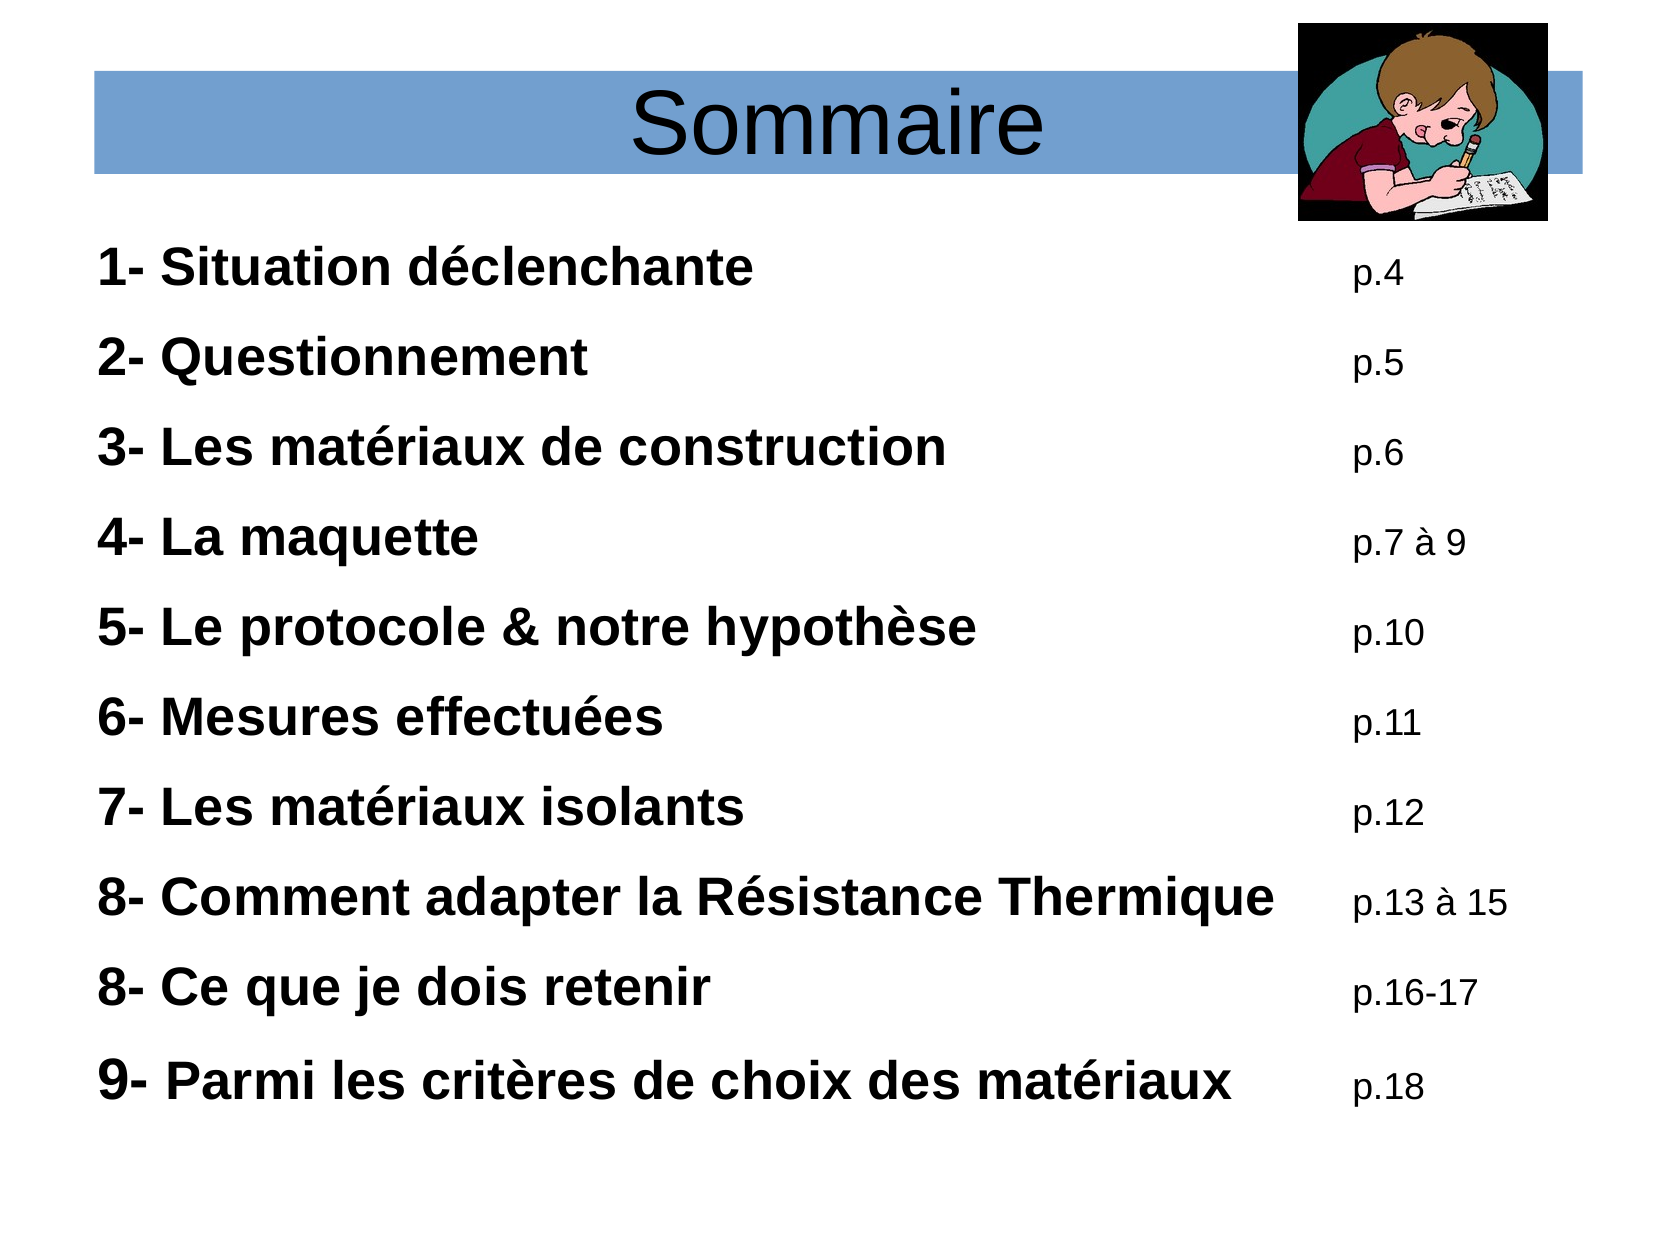

# Sommaire
1- Situation déclenchante									p.4
2- Questionnement											p.5
3- Les matériaux de construction						p.6
4- La maquette												p.7 à 9
5- Le protocole & notre hypothèse						p.10
6- Mesures effectuées										p.11
7- Les matériaux isolants									p.12
8- Comment adapter la Résistance Thermique		p.13 à 15
8- Ce que je dois retenir									p.16-17
9- Parmi les critères de choix des matériaux		p.18